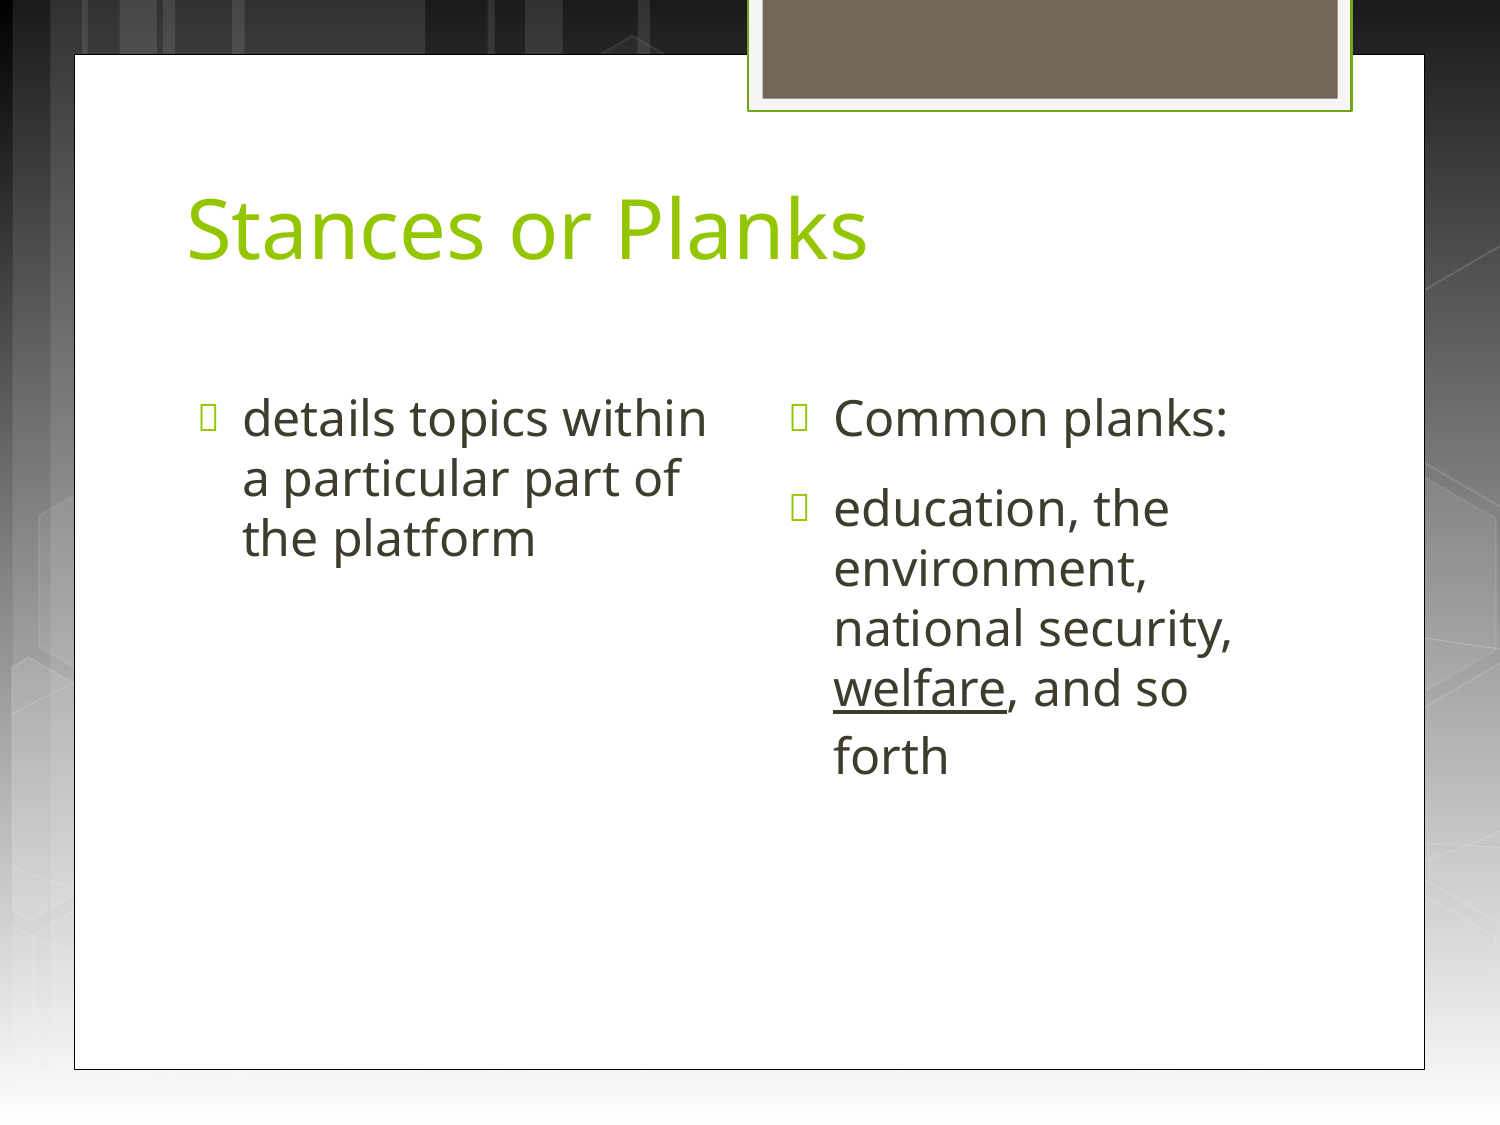

# Stances or Planks
details topics within a particular part of the platform
Common planks:
education, the environment, national security, welfare, and so forth